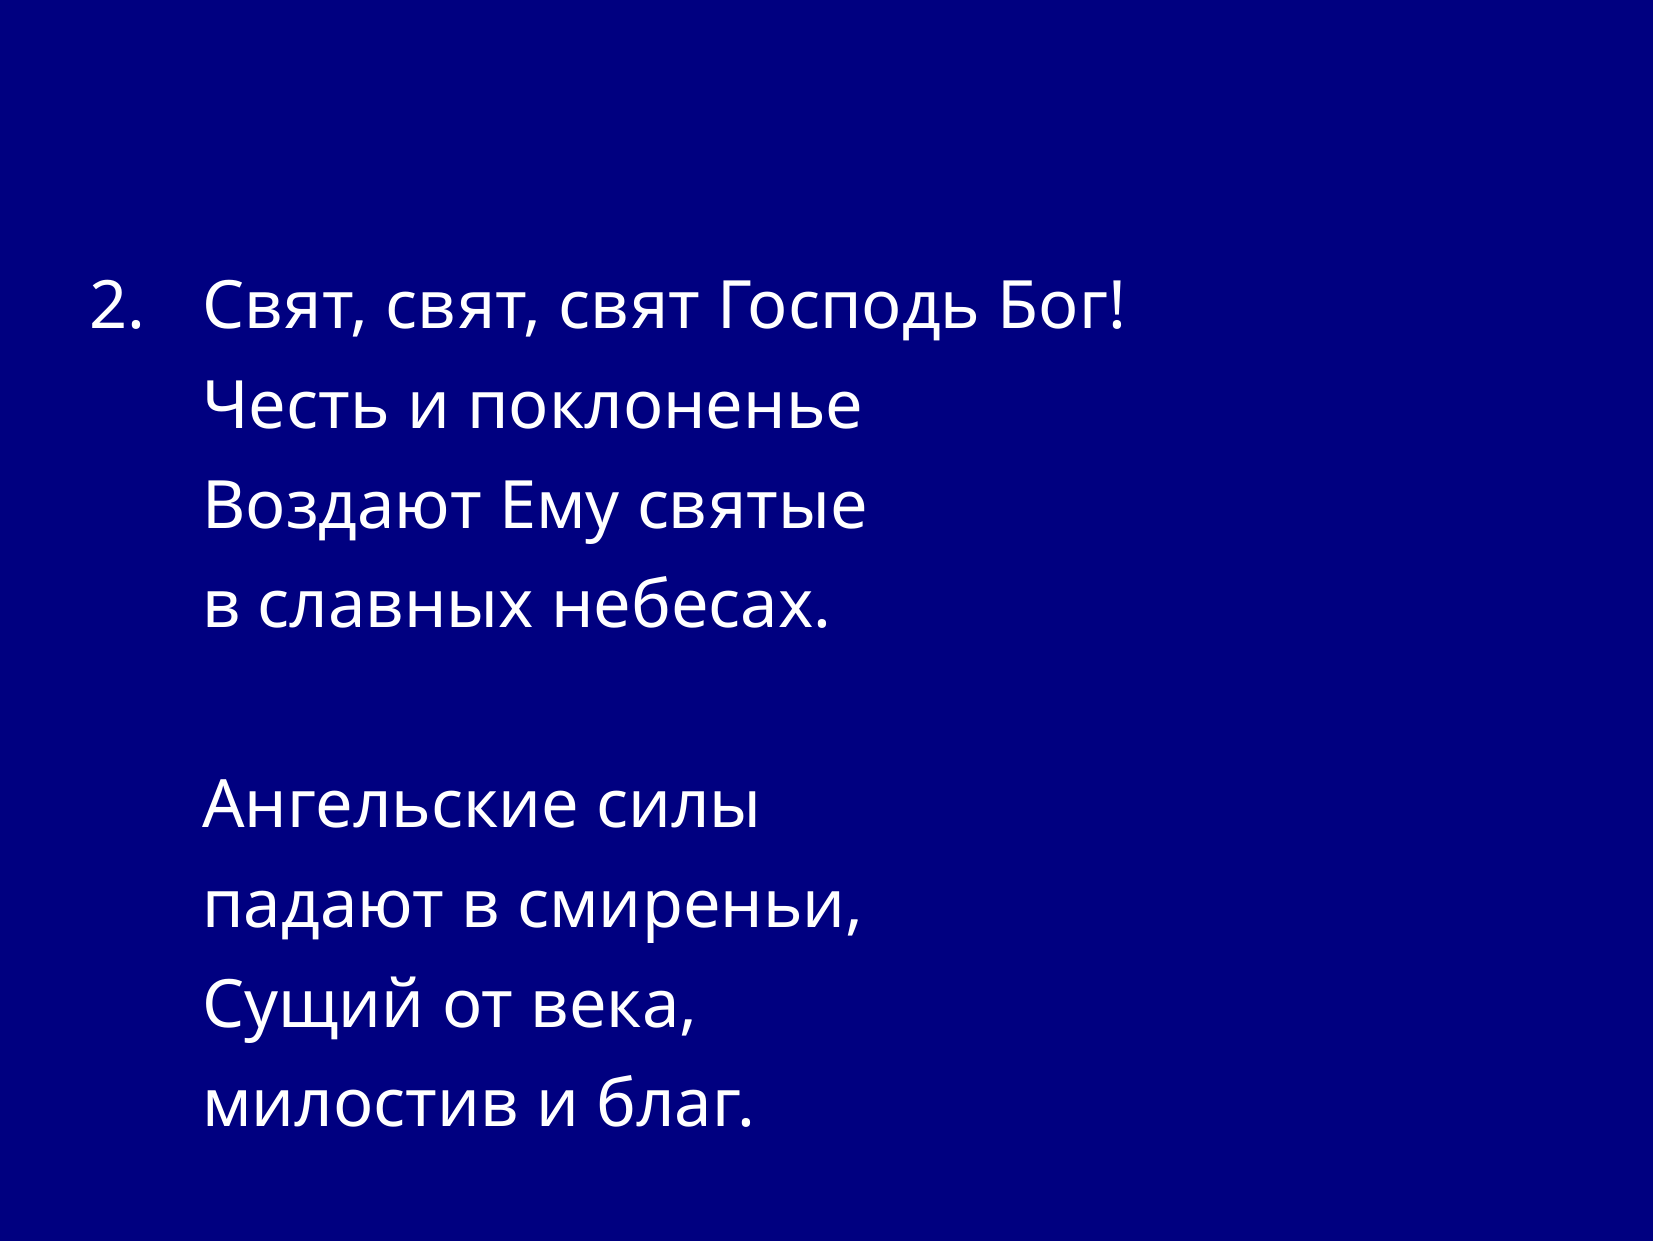

2.	Свят, свят, свят Господь Бог!
	Честь и поклоненье
	Воздают Ему святые
	в славных небесах.
	Ангельские силы
	падают в смиреньи,
	Сущий от века,
	милостив и благ.